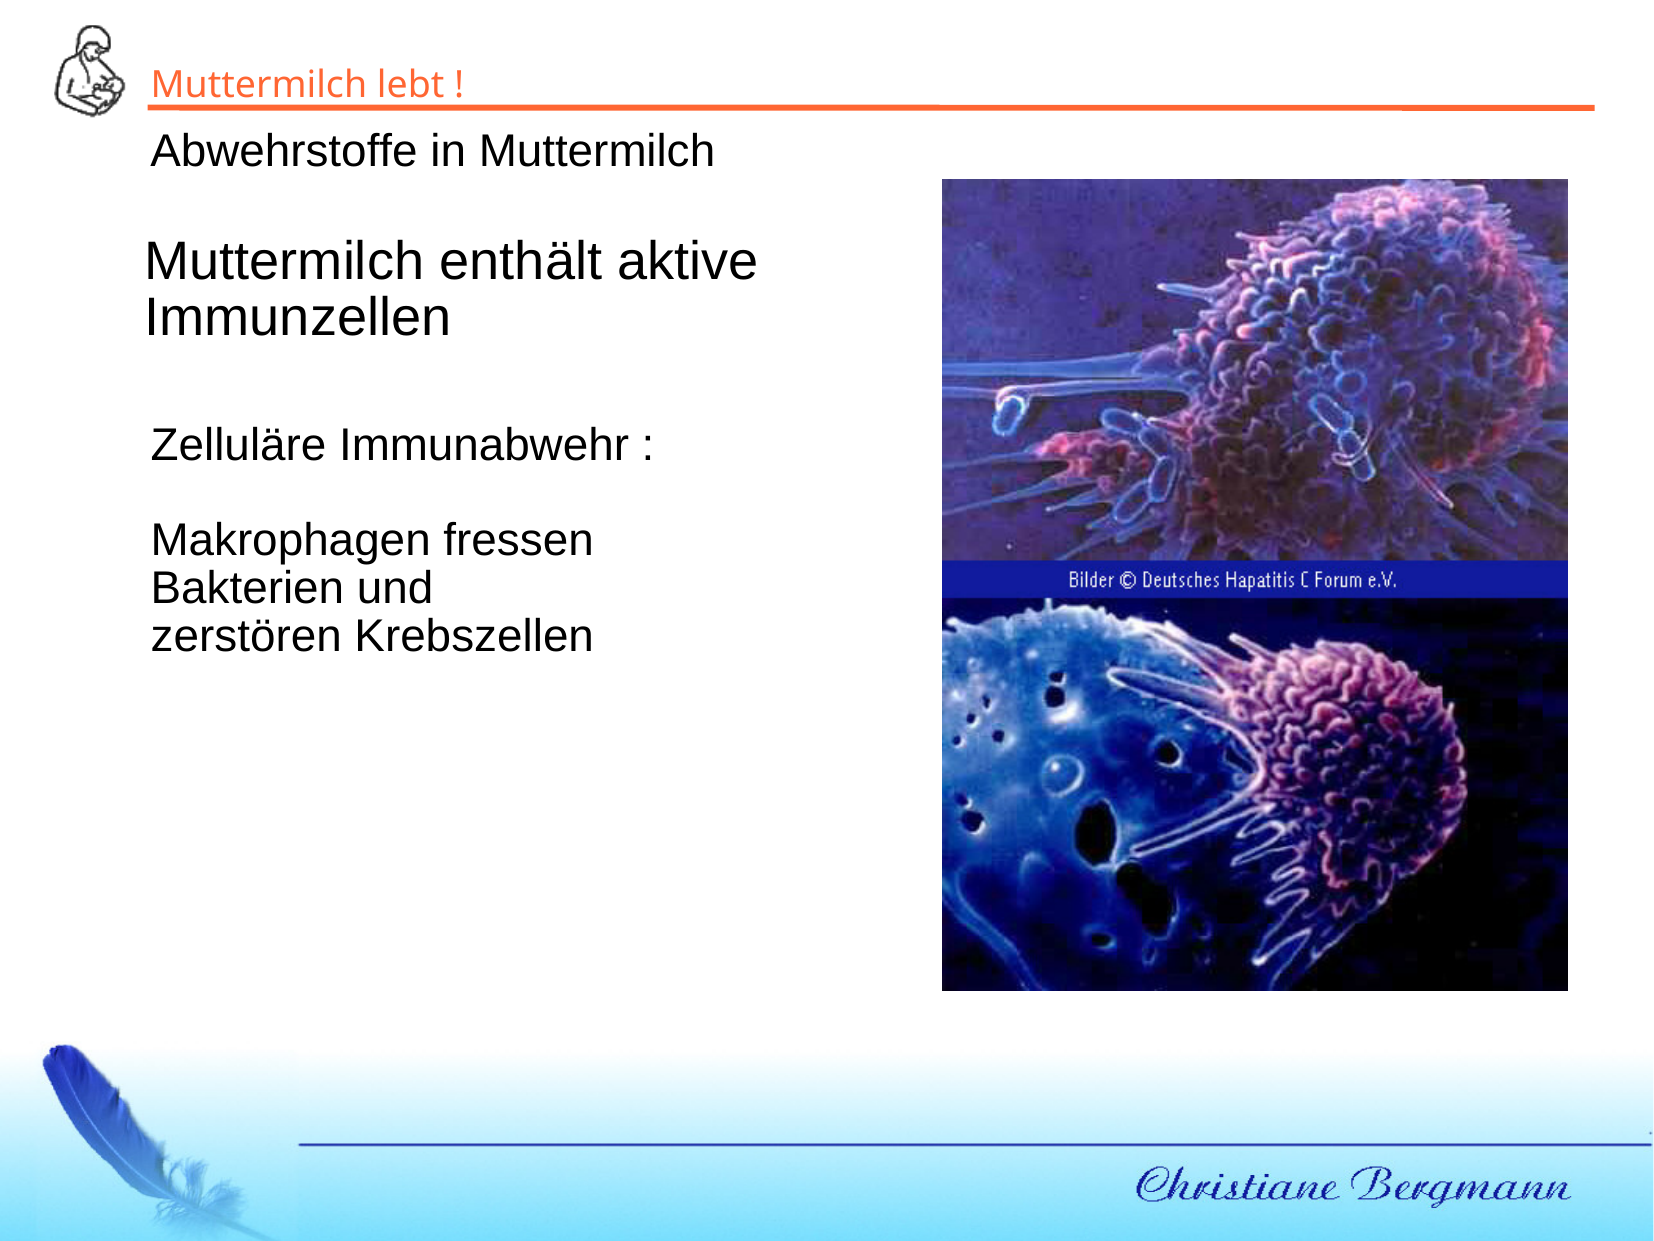

Muttermilch lebt !
Abwehrstoffe in Muttermilch
Muttermilch enthält aktive
Immunzellen
Zelluläre Immunabwehr :
Makrophagen fressen
Bakterien und
zerstören Krebszellen